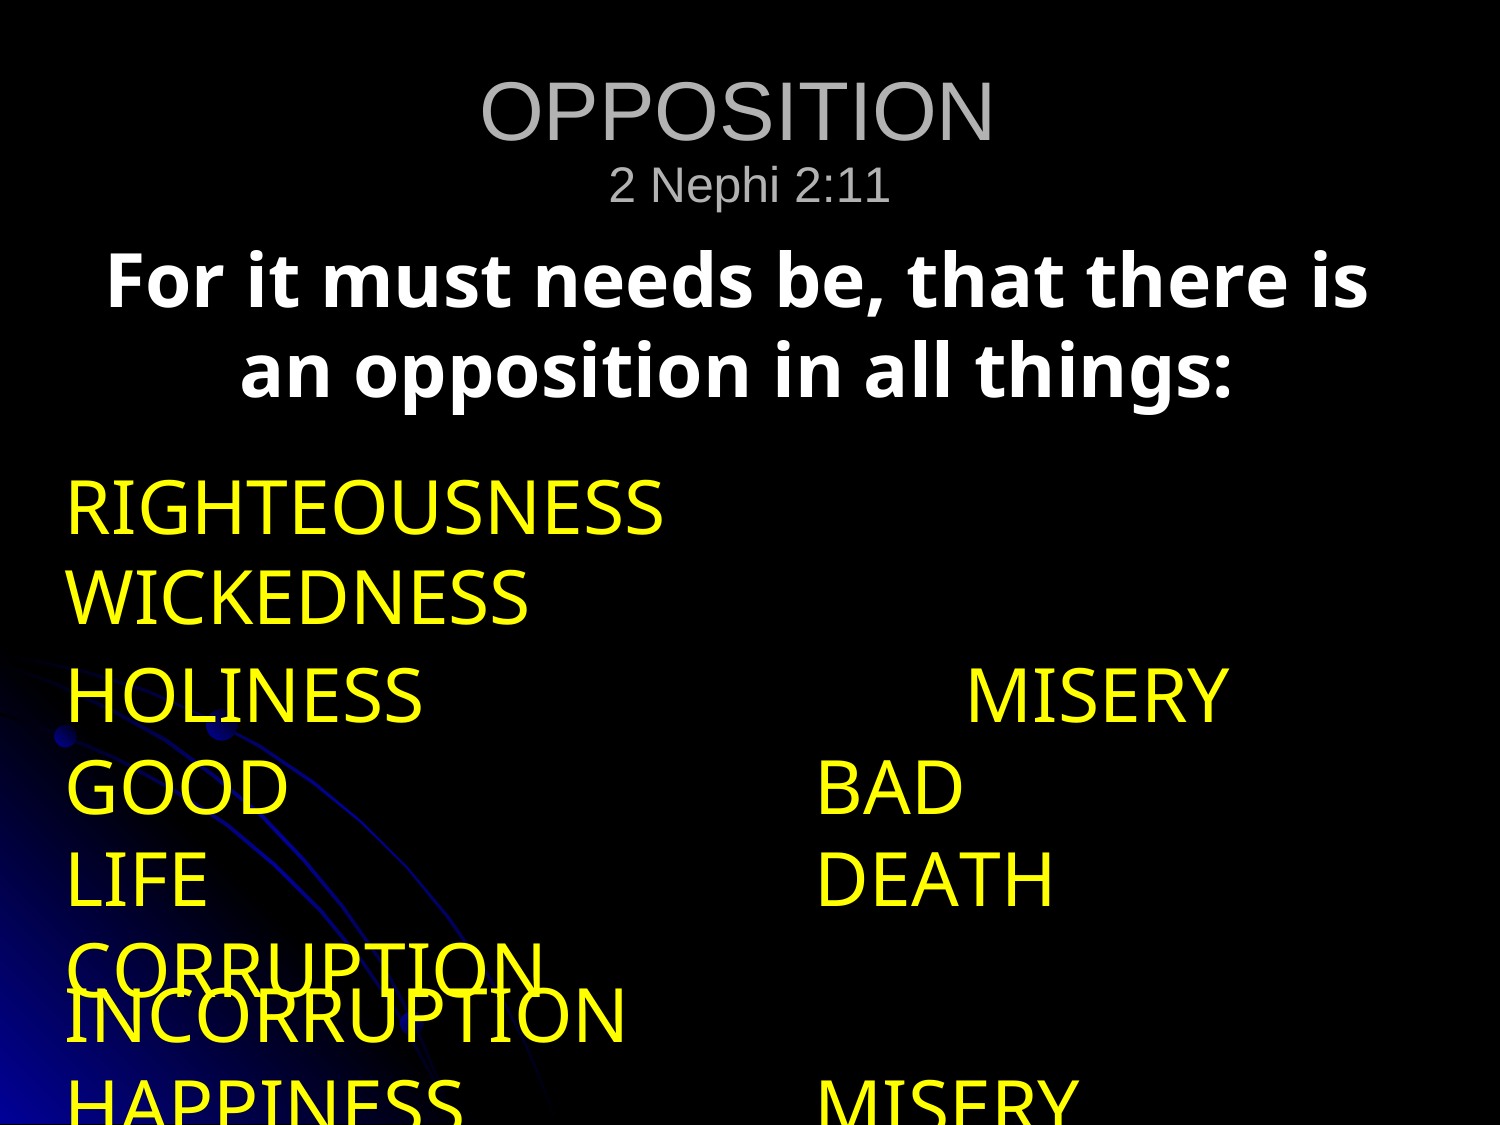

# OPPOSITION 2 Nephi 2:11
For it must needs be, that there is an opposition in all things:
RIGHTEOUSNESS		WICKEDNESS
HOLINESS				MISERY
GOOD				BAD
LIFE					DEATH
CORRUPTION			INCORRUPTION
HAPPINESS			MISERY
SENSE				INSENSIBILITY